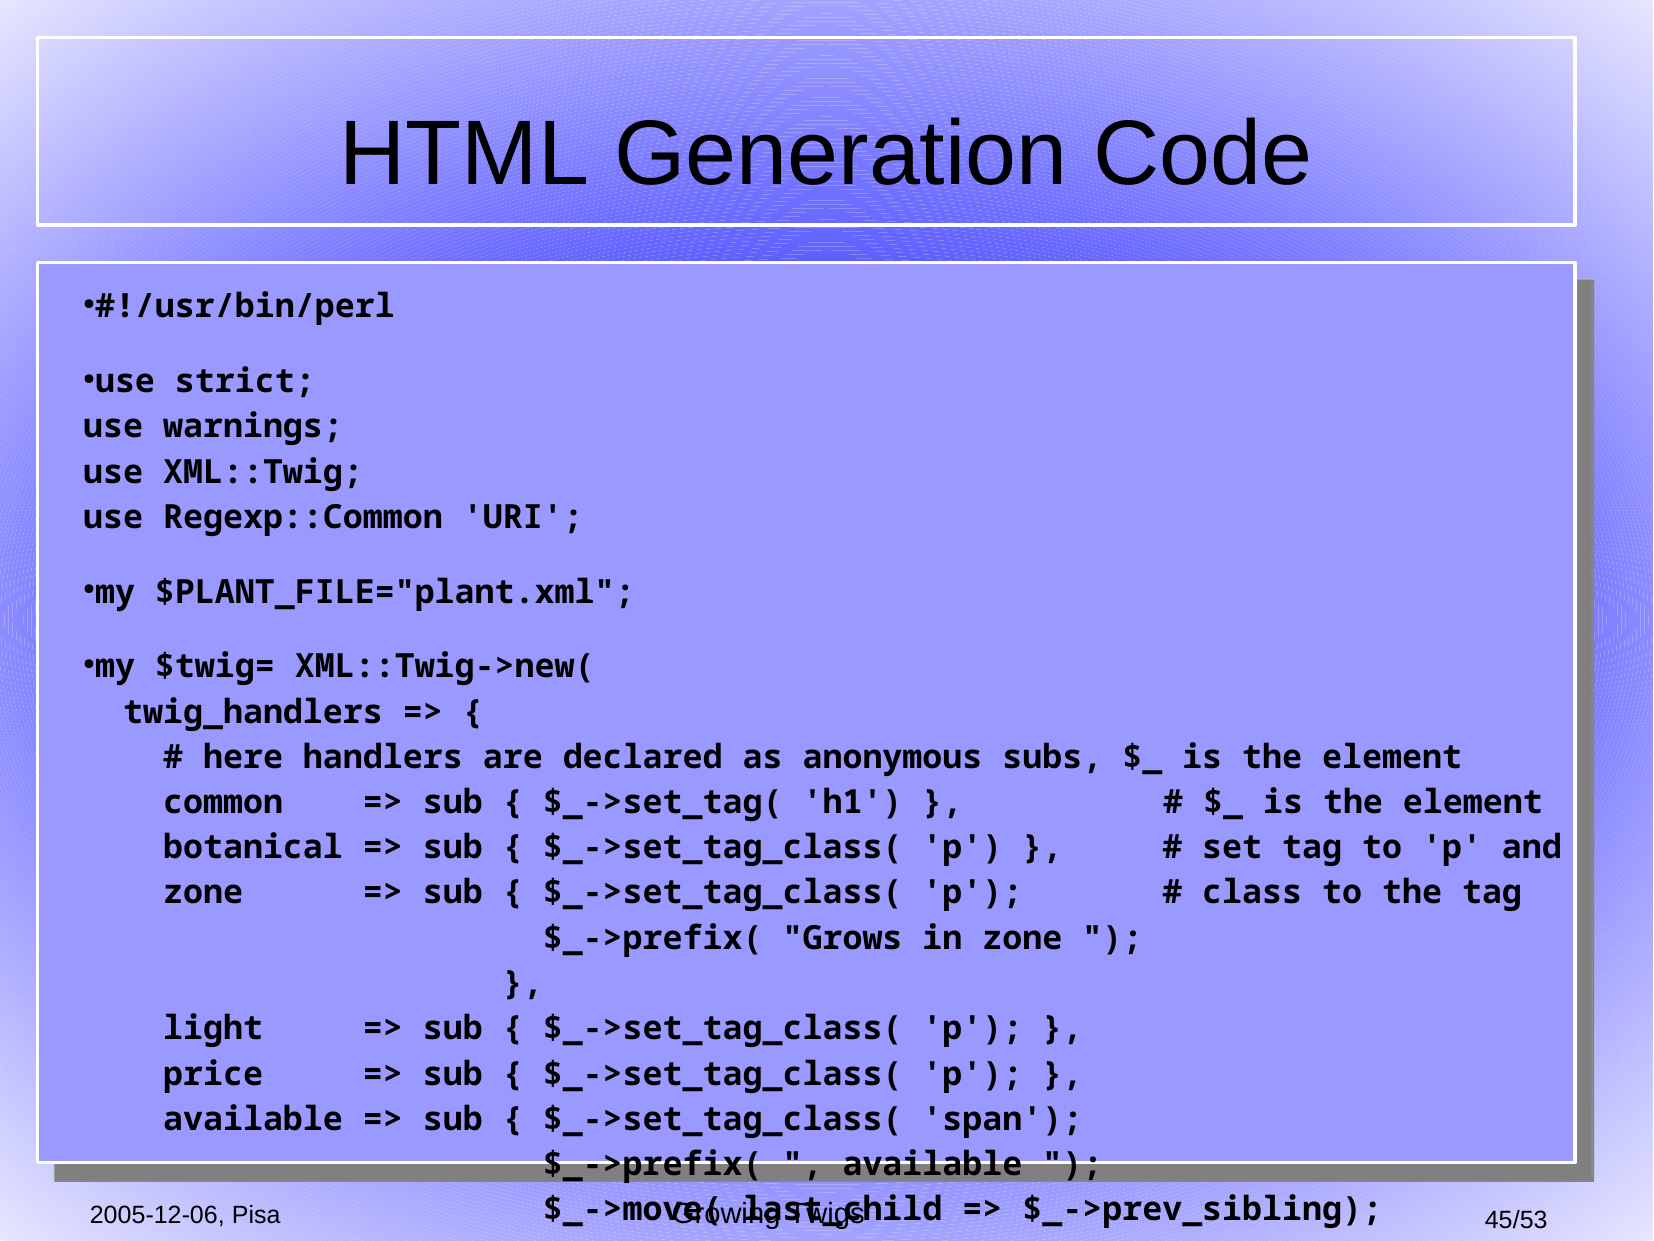

# HTML Generation Code
#!/usr/bin/perl
use strict;
use warnings;
use XML::Twig;
use Regexp::Common 'URI';
my $PLANT_FILE="plant.xml";
my $twig= XML::Twig->new(
 twig_handlers => {
 # here handlers are declared as anonymous subs, $_ is the element
 common => sub { $_->set_tag( 'h1') }, # $_ is the element
 botanical => sub { $_->set_tag_class( 'p') }, # set tag to 'p' and
 zone => sub { $_->set_tag_class( 'p'); # class to the tag
 $_->prefix( "Grows in zone ");
 },
 light => sub { $_->set_tag_class( 'p'); },
 price => sub { $_->set_tag_class( 'p'); },
 available => sub { $_->set_tag_class( 'span');
 $_->prefix( ", available ");
 $_->move( last_child => $_->prev_sibling); },